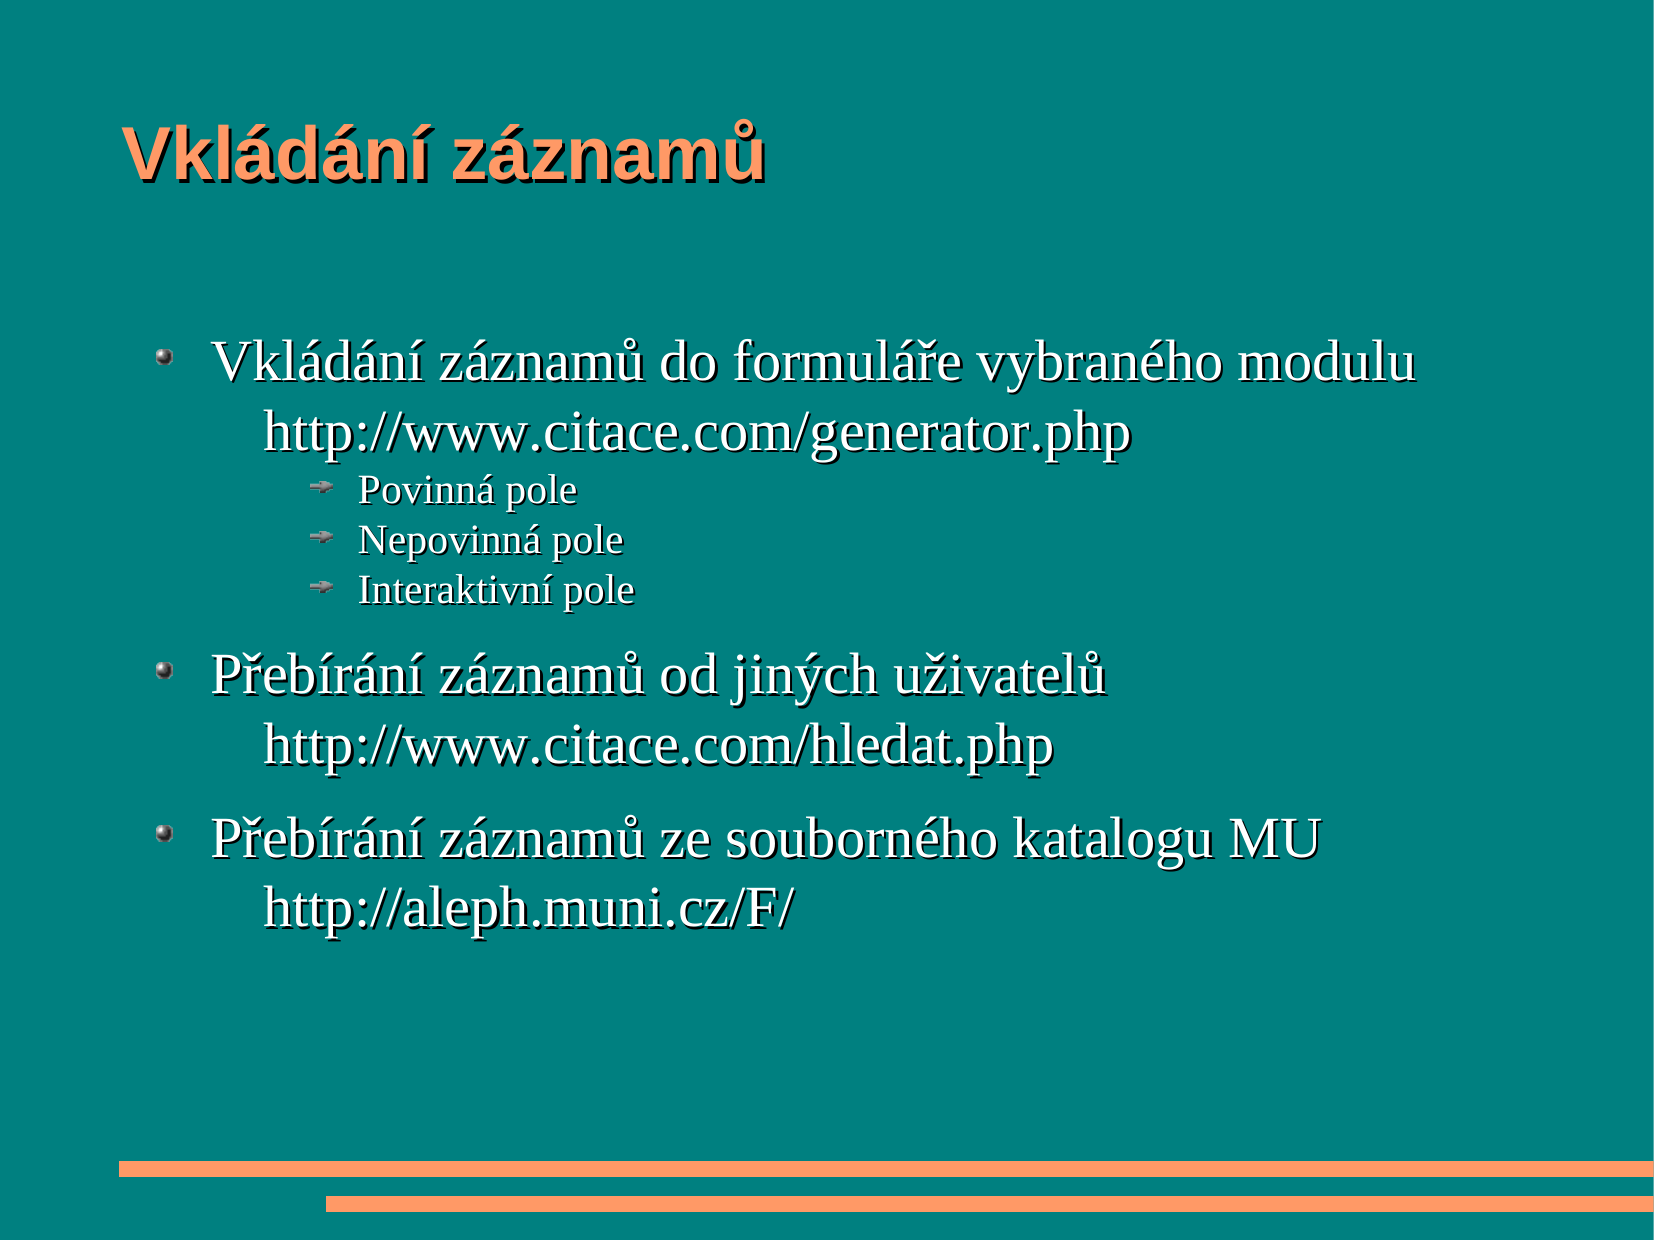

# Vkládání záznamů
Vkládání záznamů do formuláře vybraného modulu http://www.citace.com/generator.php
Povinná pole
Nepovinná pole
Interaktivní pole
Přebírání záznamů od jiných uživatelů http://www.citace.com/hledat.php
Přebírání záznamů ze souborného katalogu MU http://aleph.muni.cz/F/